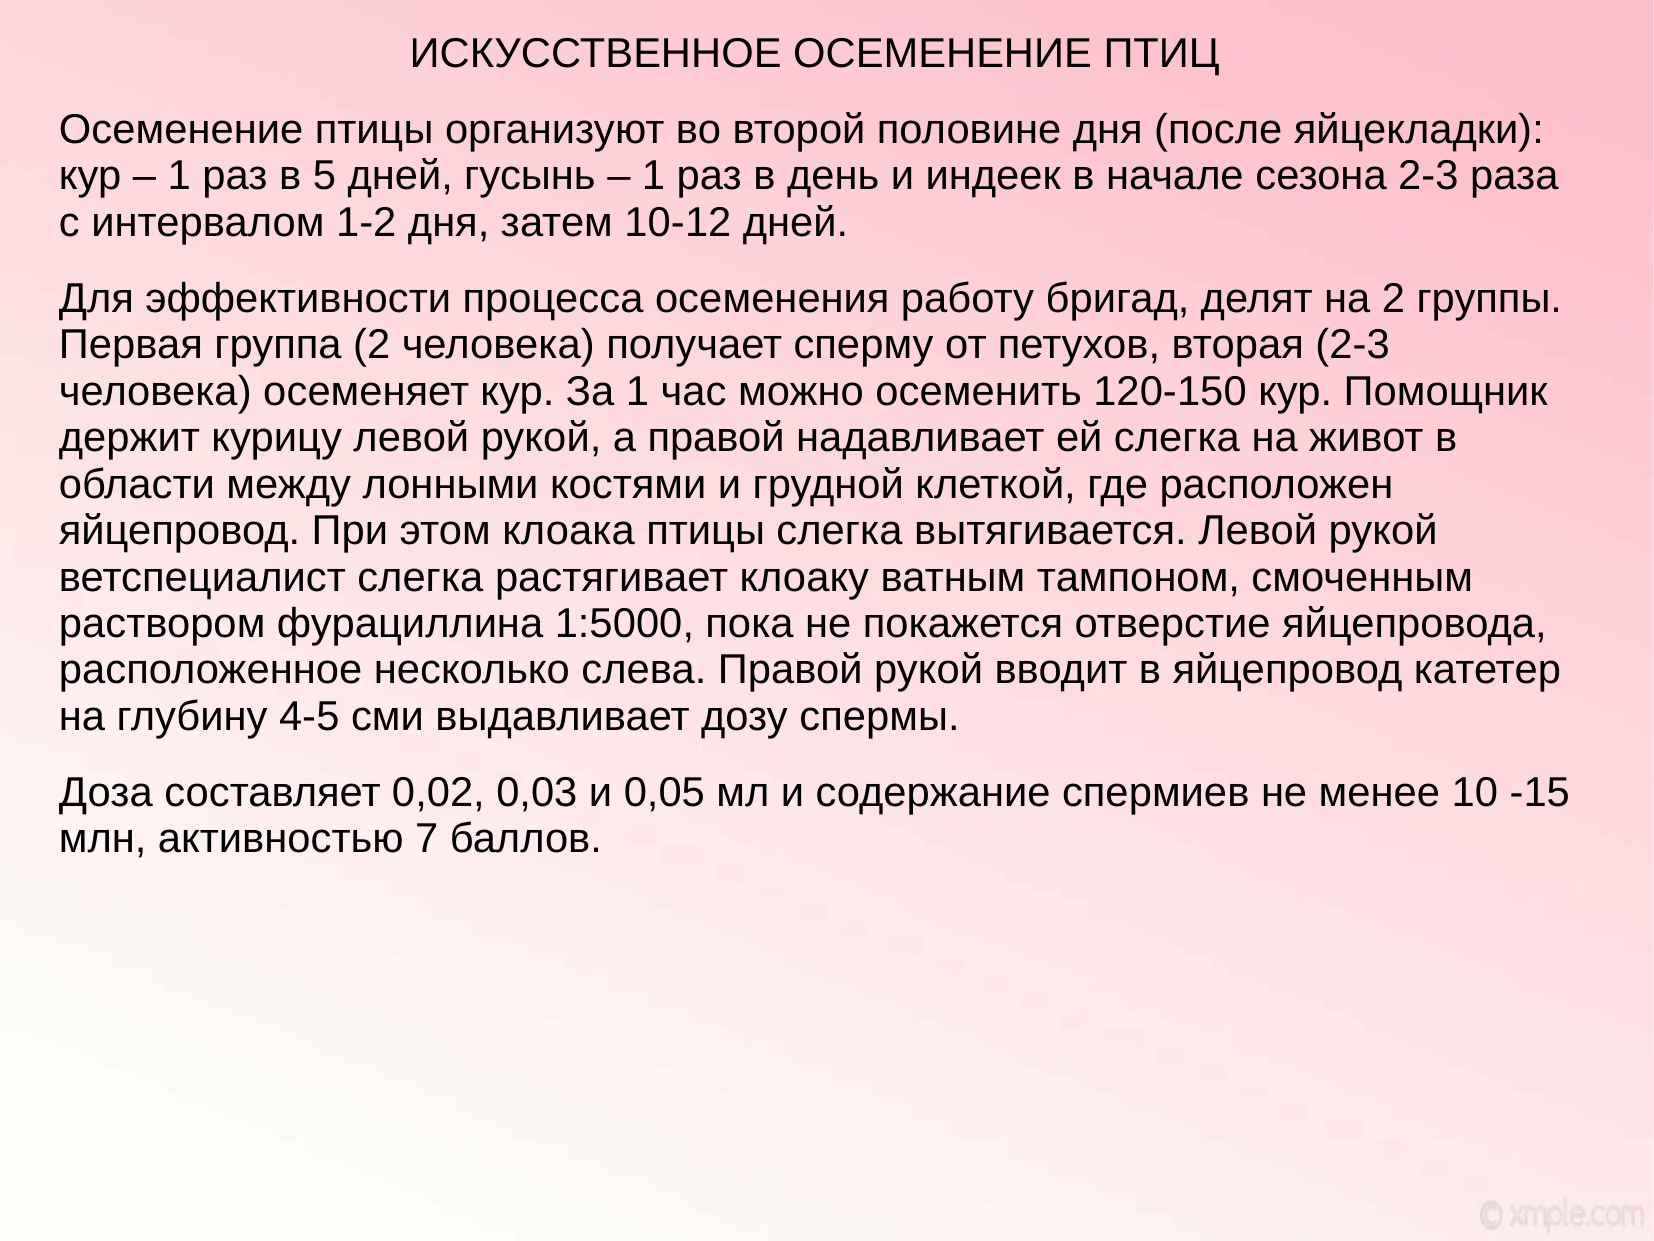

ИСКУССТВЕННОЕ ОСЕМЕНЕНИЕ ПТИЦ
Осеменение птицы организуют во второй половине дня (после яйцекладки): кур – 1 раз в 5 дней, гусынь – 1 раз в день и индеек в начале сезона 2-3 раза с интервалом 1-2 дня, затем 10-12 дней.
Для эффективности процесса осеменения работу бригад, делят на 2 группы. Первая группа (2 человека) получает сперму от петухов, вторая (2-3 человека) осеменяет кур. За 1 час можно осеменить 120-150 кур. Помощник держит курицу левой рукой, а правой надавливает ей слегка на живот в области между лонными костями и грудной клеткой, где расположен яйцепровод. При этом клоака птицы слегка вытягивается. Левой рукой ветспециалист слегка растягивает клоаку ватным тампоном, смоченным раствором фурациллина 1:5000, пока не покажется отверстие яйцепровода, расположенное несколько слева. Правой рукой вводит в яйцепровод катетер на глубину 4-5 сми выдавливает дозу спермы.
Доза составляет 0,02, 0,03 и 0,05 мл и содержание спермиев не менее 10 -15 млн, активностью 7 баллов.
#